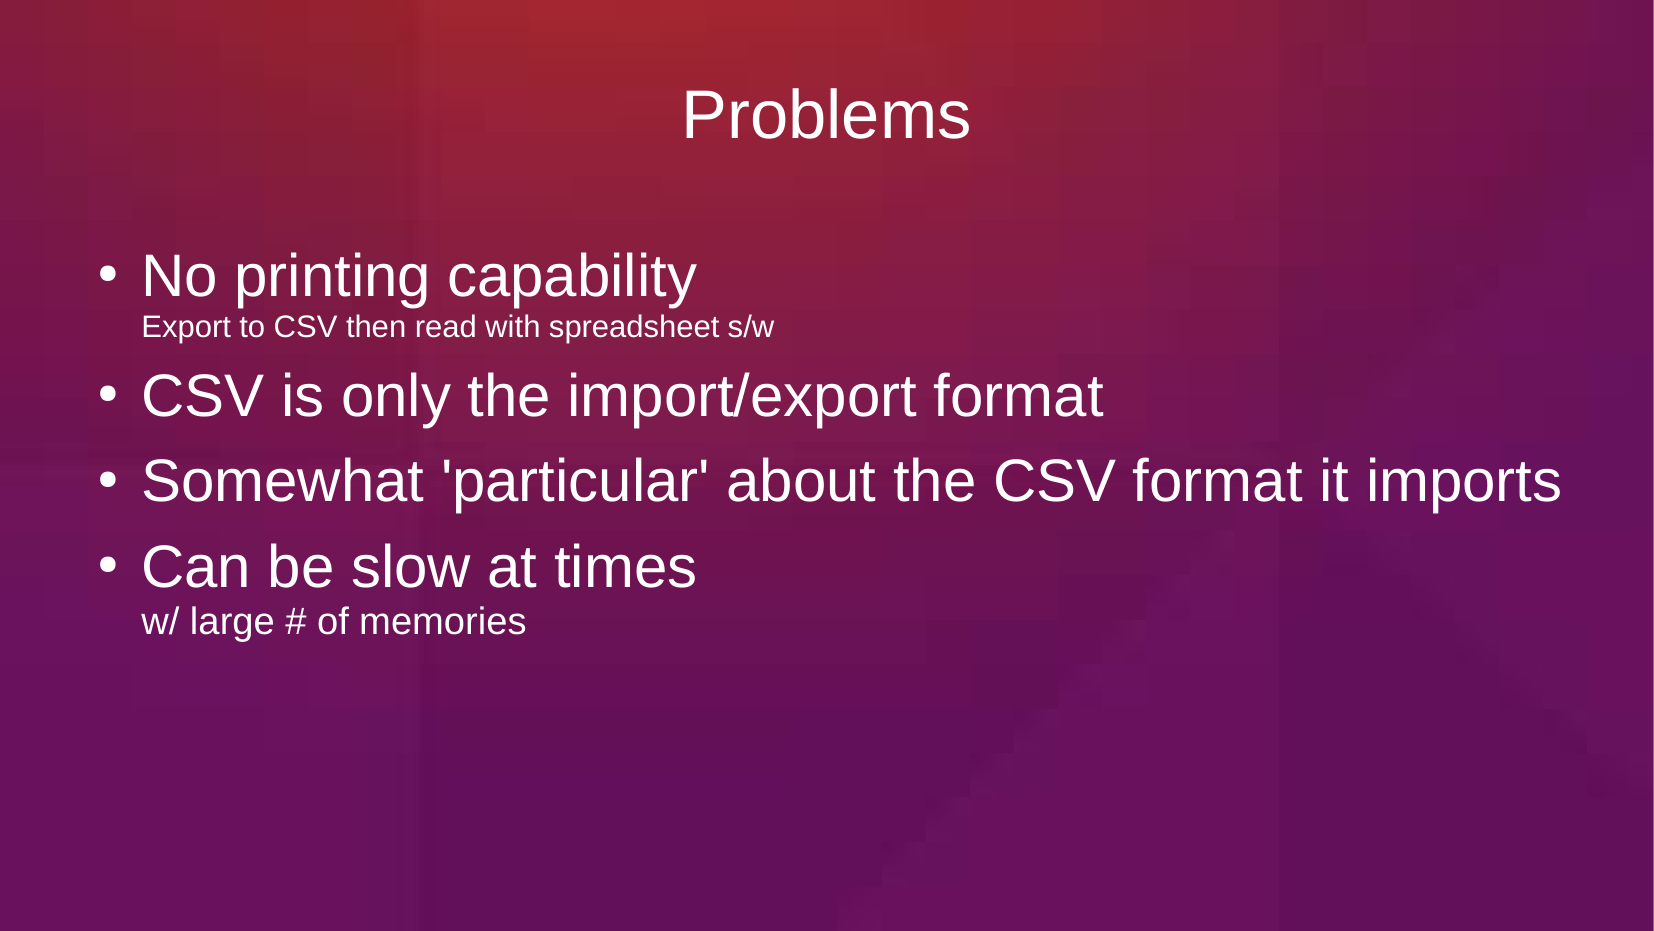

# Problems
No printing capability
Export to CSV then read with spreadsheet s/w
CSV is only the import/export format
Somewhat 'particular' about the CSV format it imports
Can be slow at times
w/ large # of memories